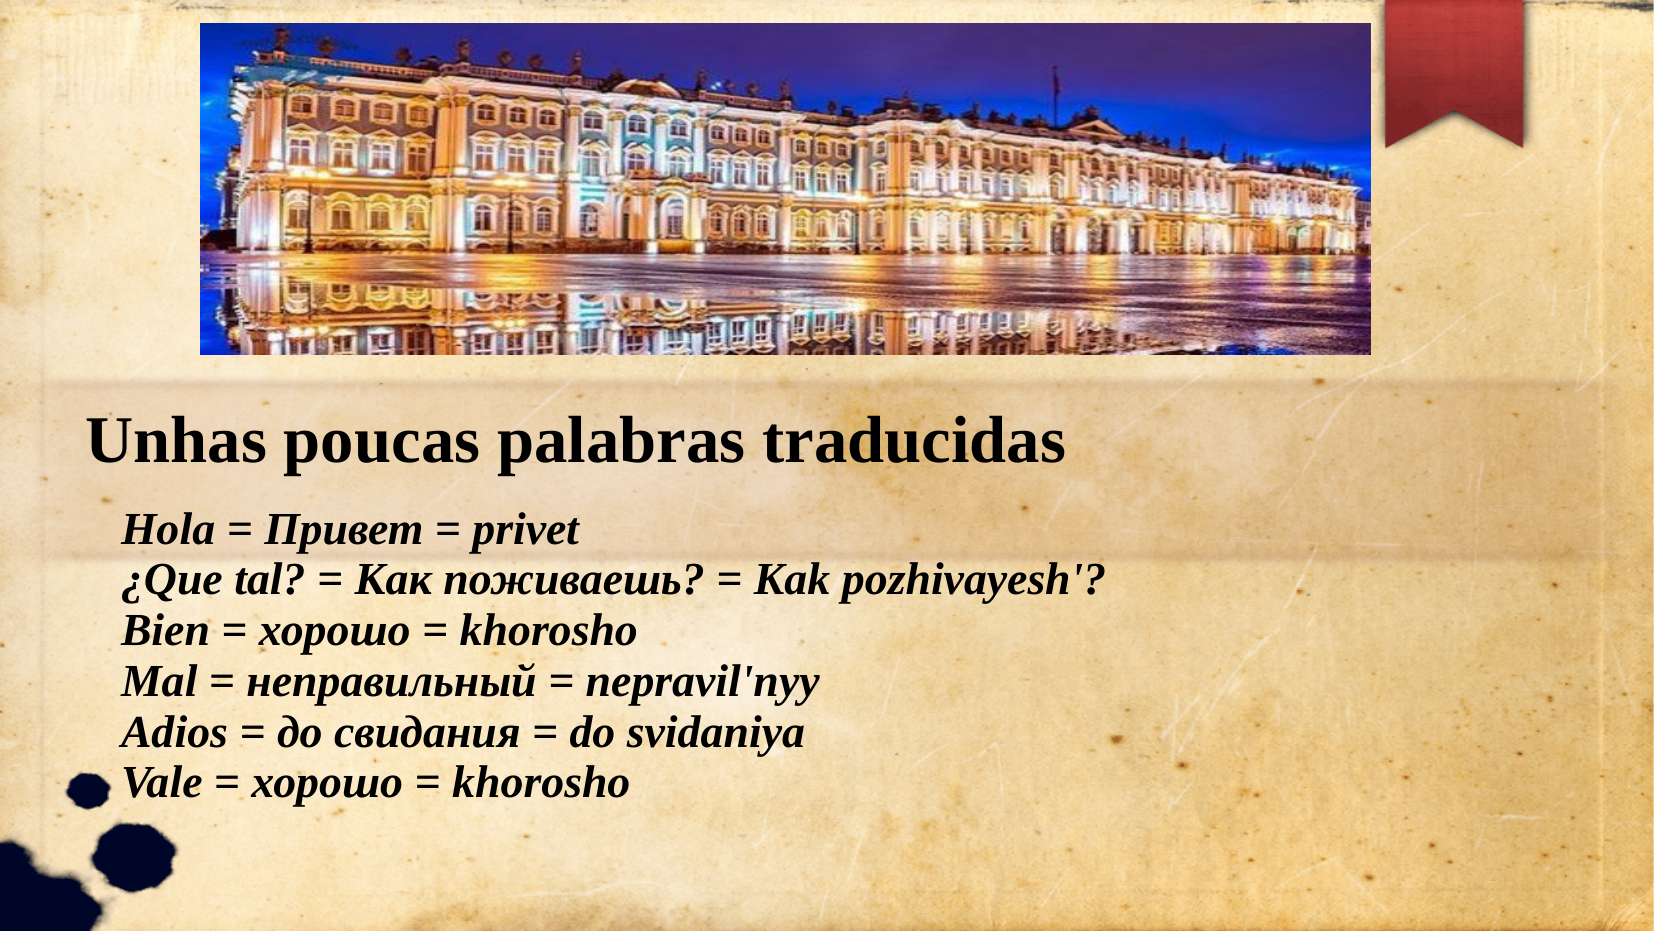

Unhas poucas palabras traducidas
Hola = Привет = privet
¿Que tal? = Как поживаешь? = Kak pozhivayesh'?
Bien = хорошо = khorosho
Mal = неправильный = nepravil'nyy
Adios = до свидания = do svidaniya
Vale = хорошо = khorosho